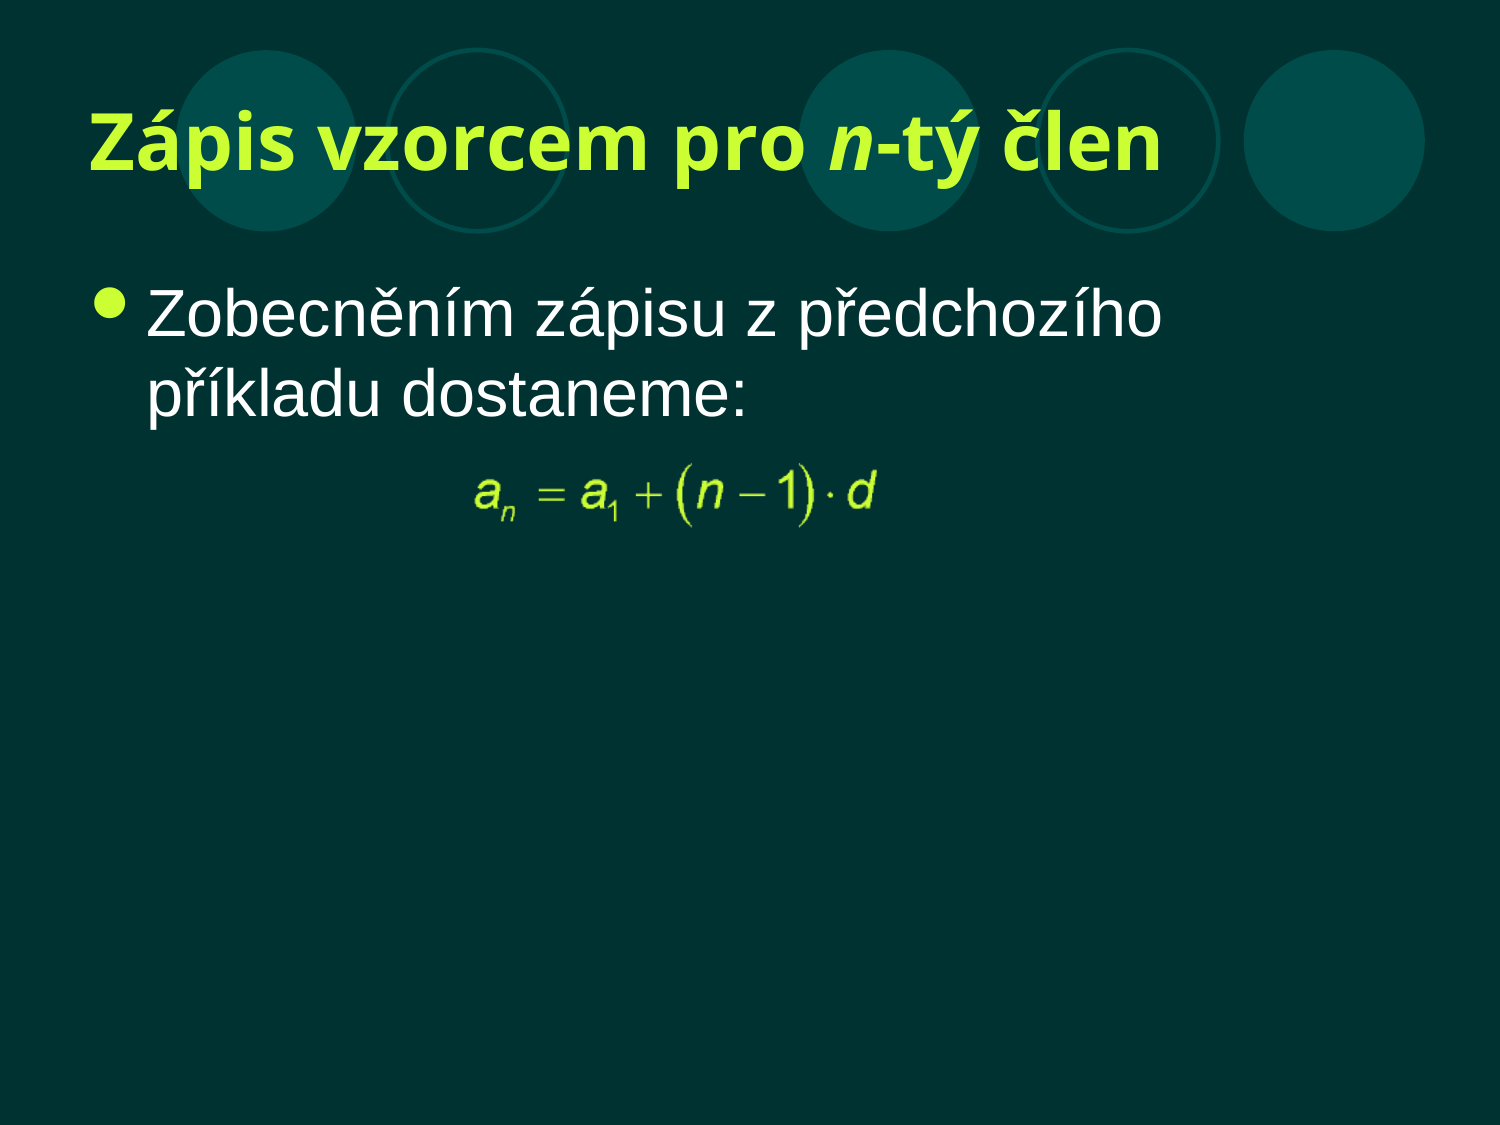

# Zápis vzorcem pro n-tý člen
Zobecněním zápisu z předchozího příkladu dostaneme: